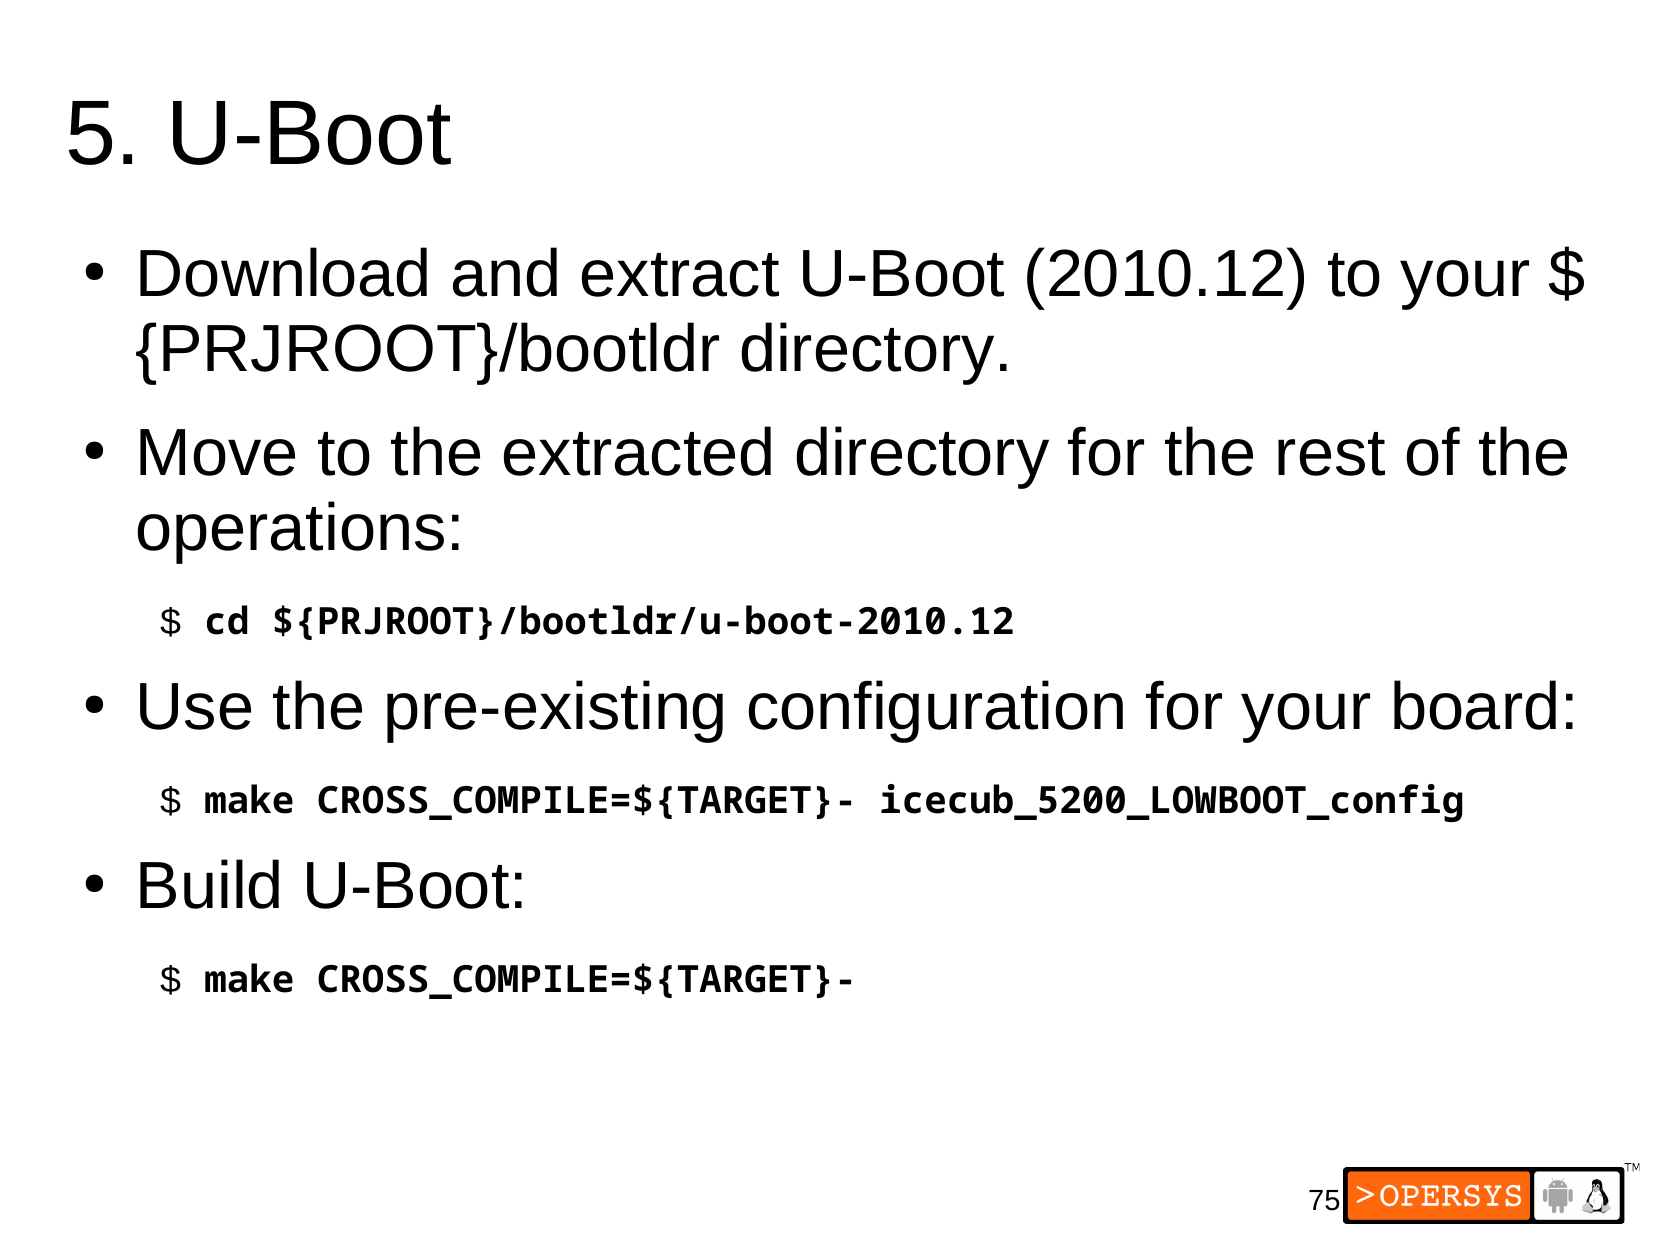

# 5. U-Boot
Download and extract U-Boot (2010.12) to your ${PRJROOT}/bootldr directory.
Move to the extracted directory for the rest of the operations:
$ cd ${PRJROOT}/bootldr/u-boot-2010.12
Use the pre-existing configuration for your board:
$ make CROSS_COMPILE=${TARGET}- icecub_5200_LOWBOOT_config
Build U-Boot:
$ make CROSS_COMPILE=${TARGET}-